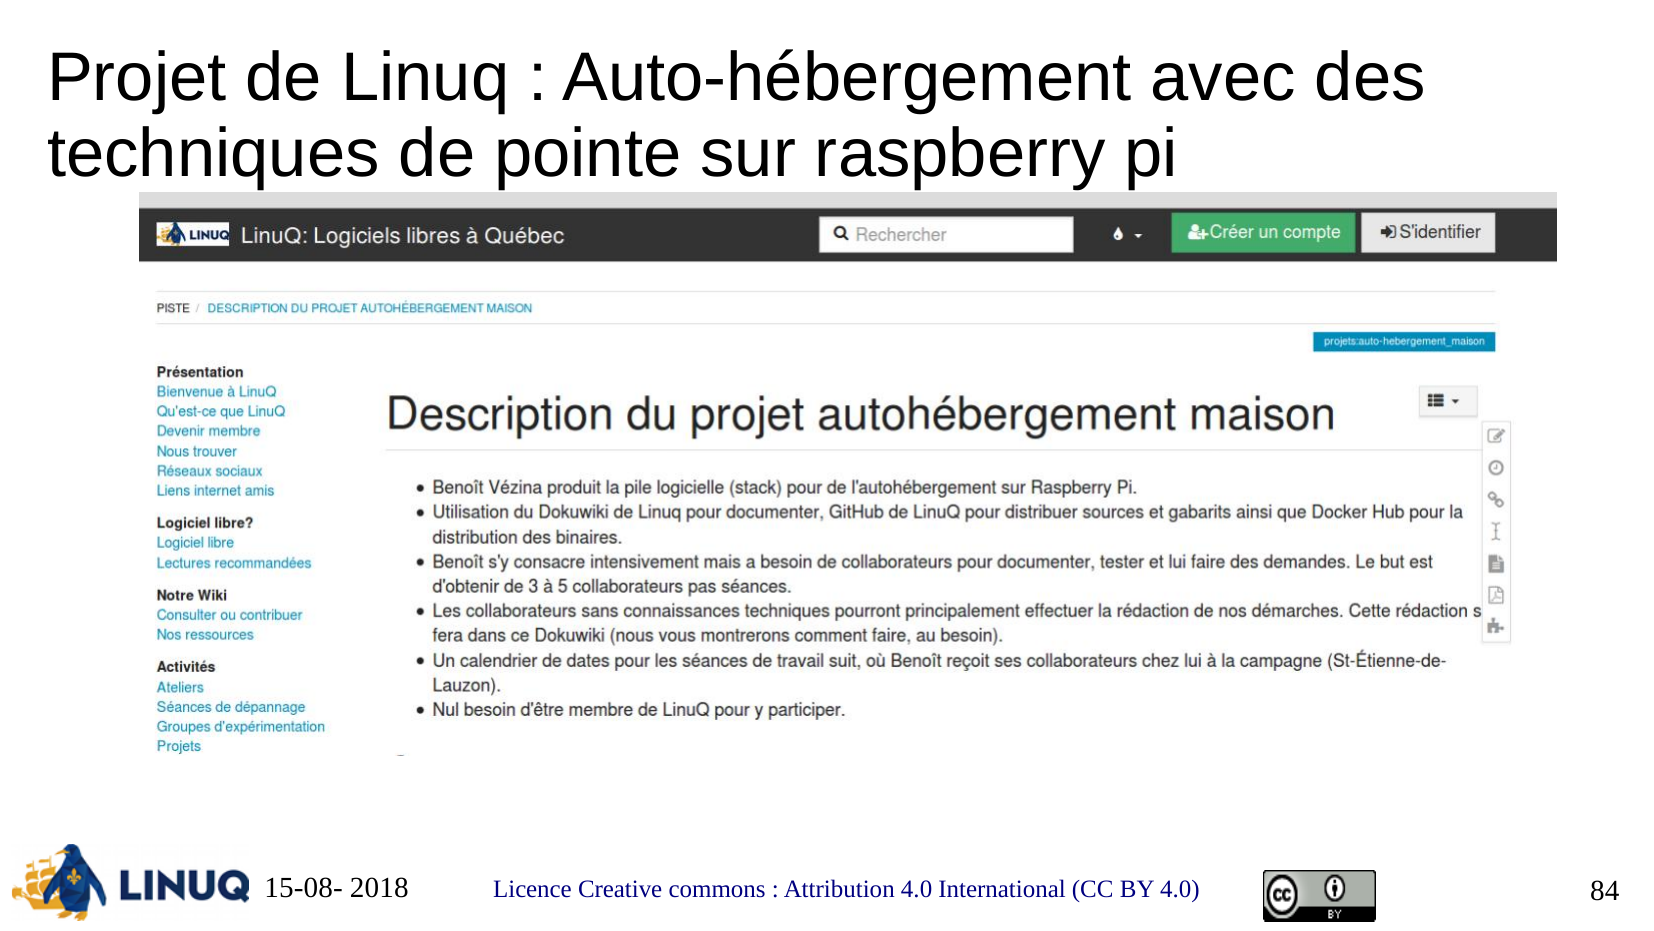

# Projet de Linuq : Auto-hébergement avec des techniques de pointe sur raspberry pi
15-08- 2018
84